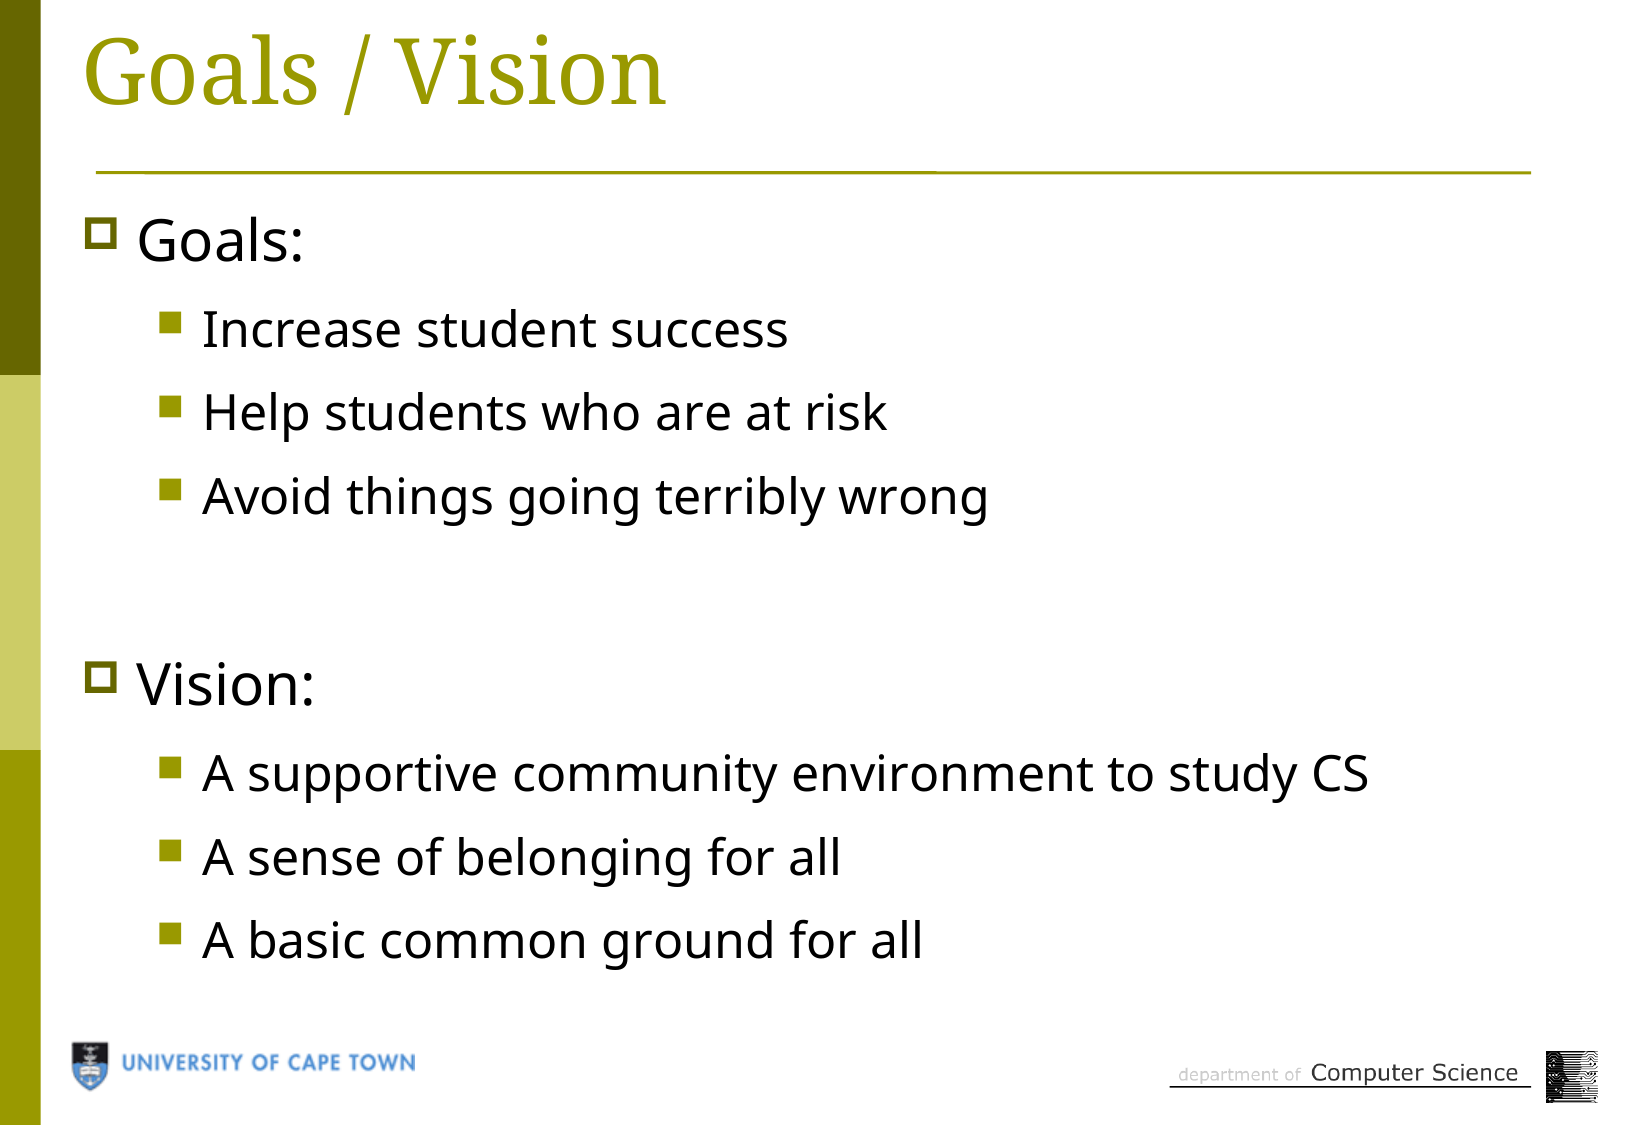

# Goals / Vision
Goals:
Increase student success
Help students who are at risk
Avoid things going terribly wrong
Vision:
A supportive community environment to study CS
A sense of belonging for all
A basic common ground for all